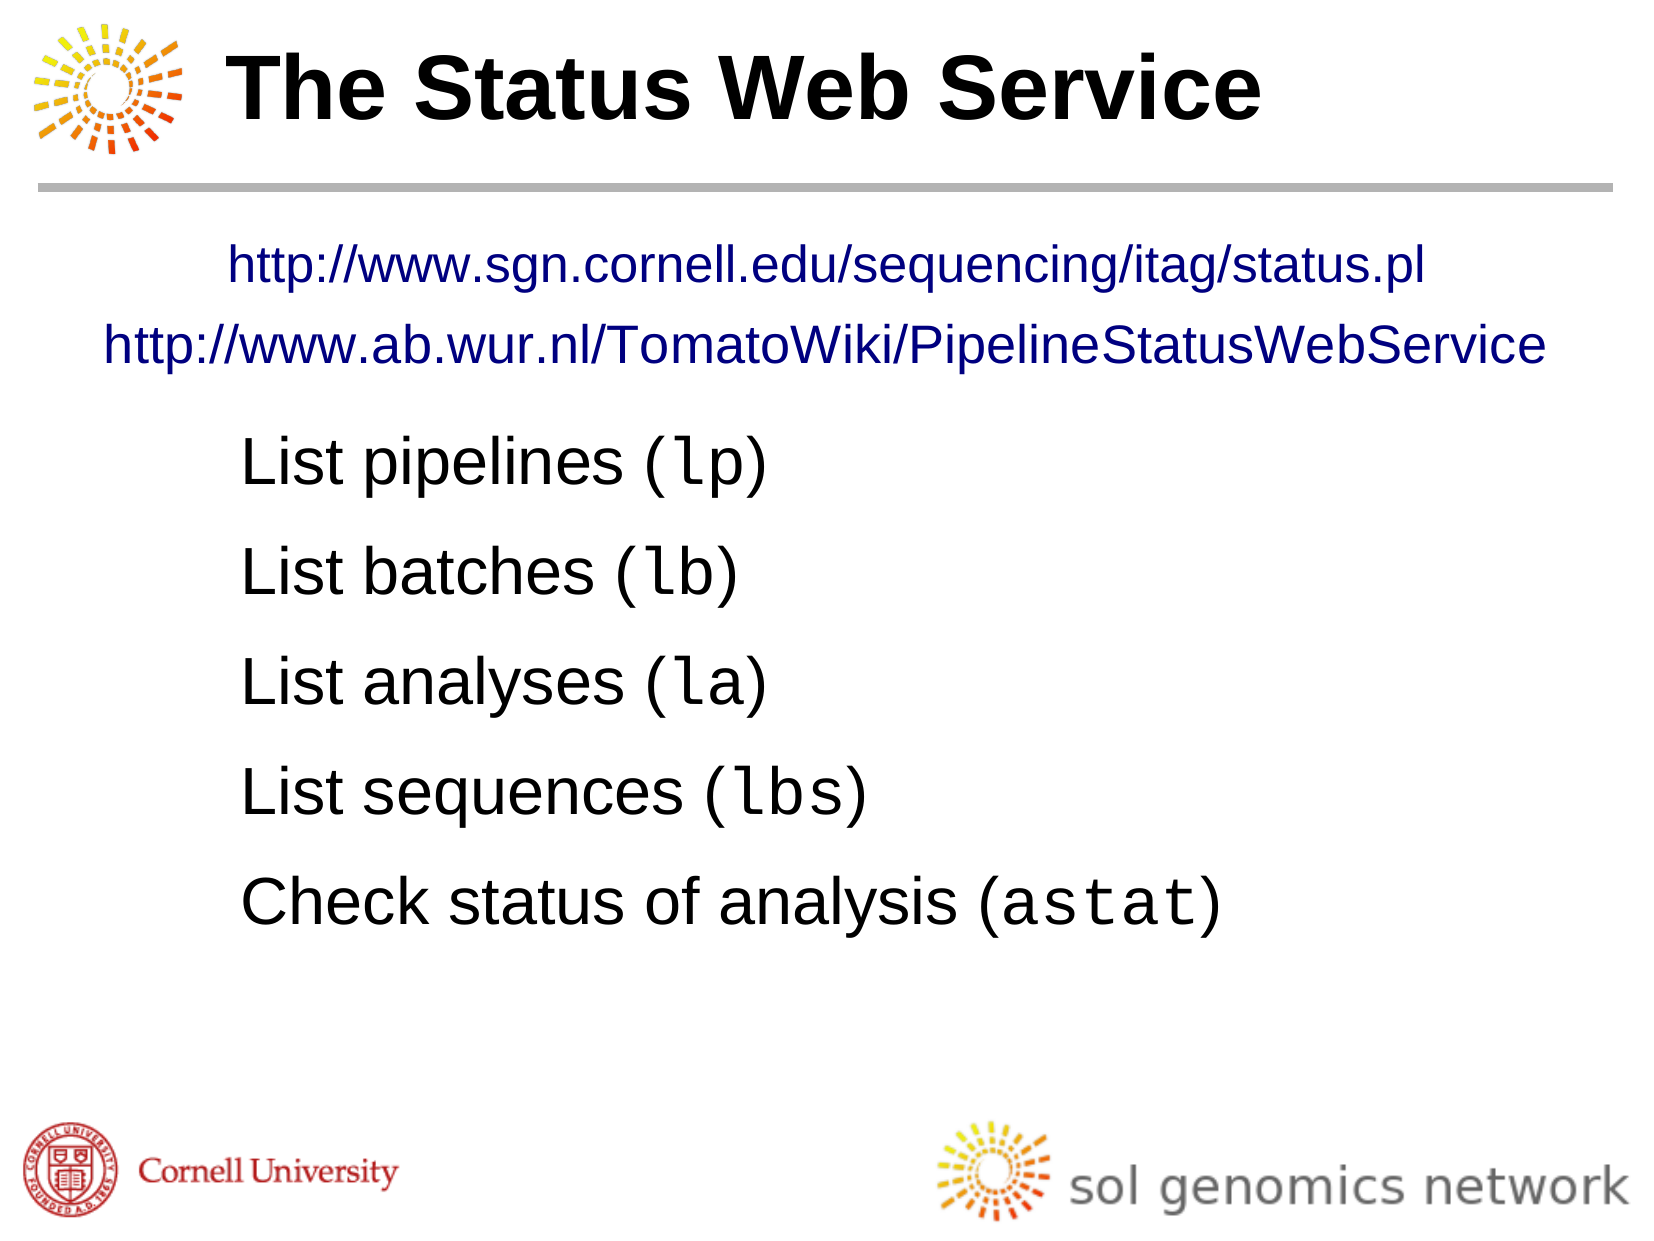

# The Status Web Service
http://www.sgn.cornell.edu/sequencing/itag/status.pl
http://www.ab.wur.nl/TomatoWiki/PipelineStatusWebService
List pipelines (lp)
List batches (lb)
List analyses (la)
List sequences (lbs)
Check status of analysis (astat)